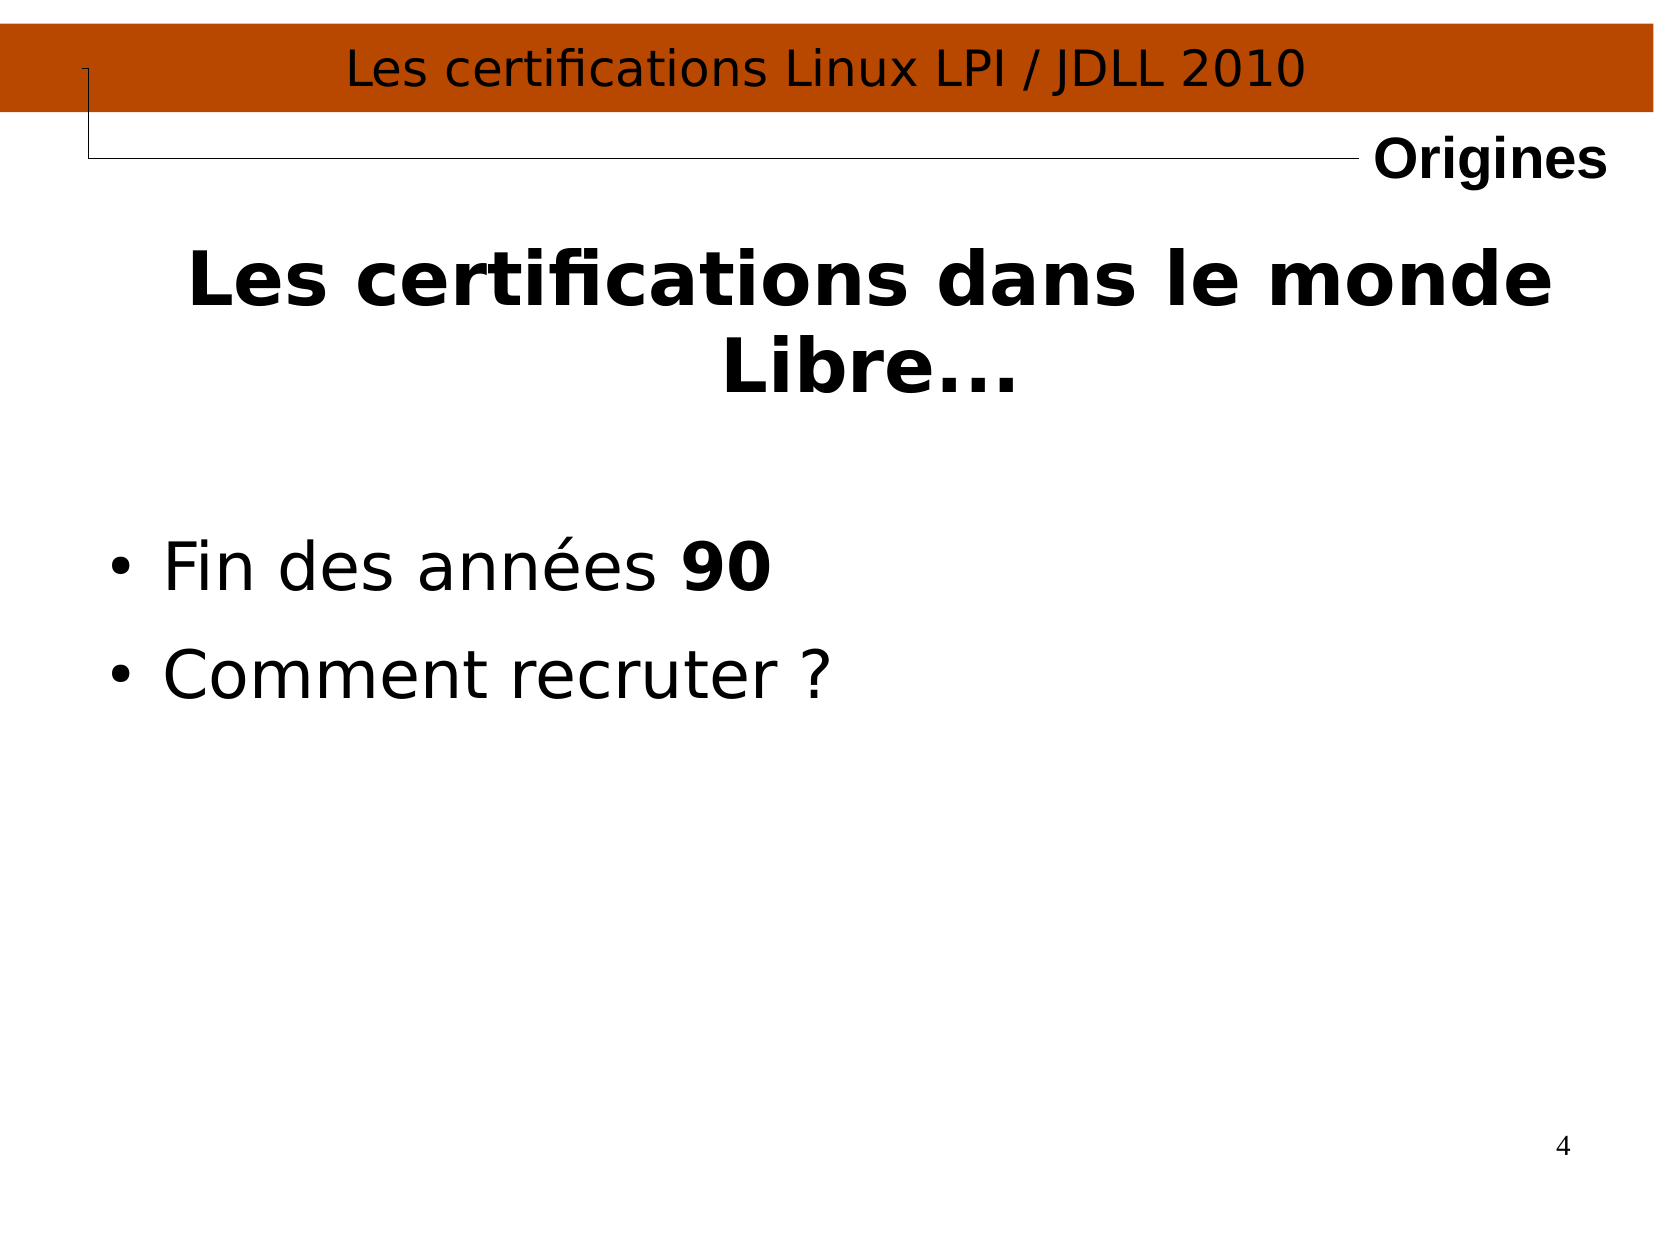

# Les certifications Linux LPI / JDLL 2010
Origines
Les certifications dans le monde Libre...
Fin des années 90
Comment recruter ?
4